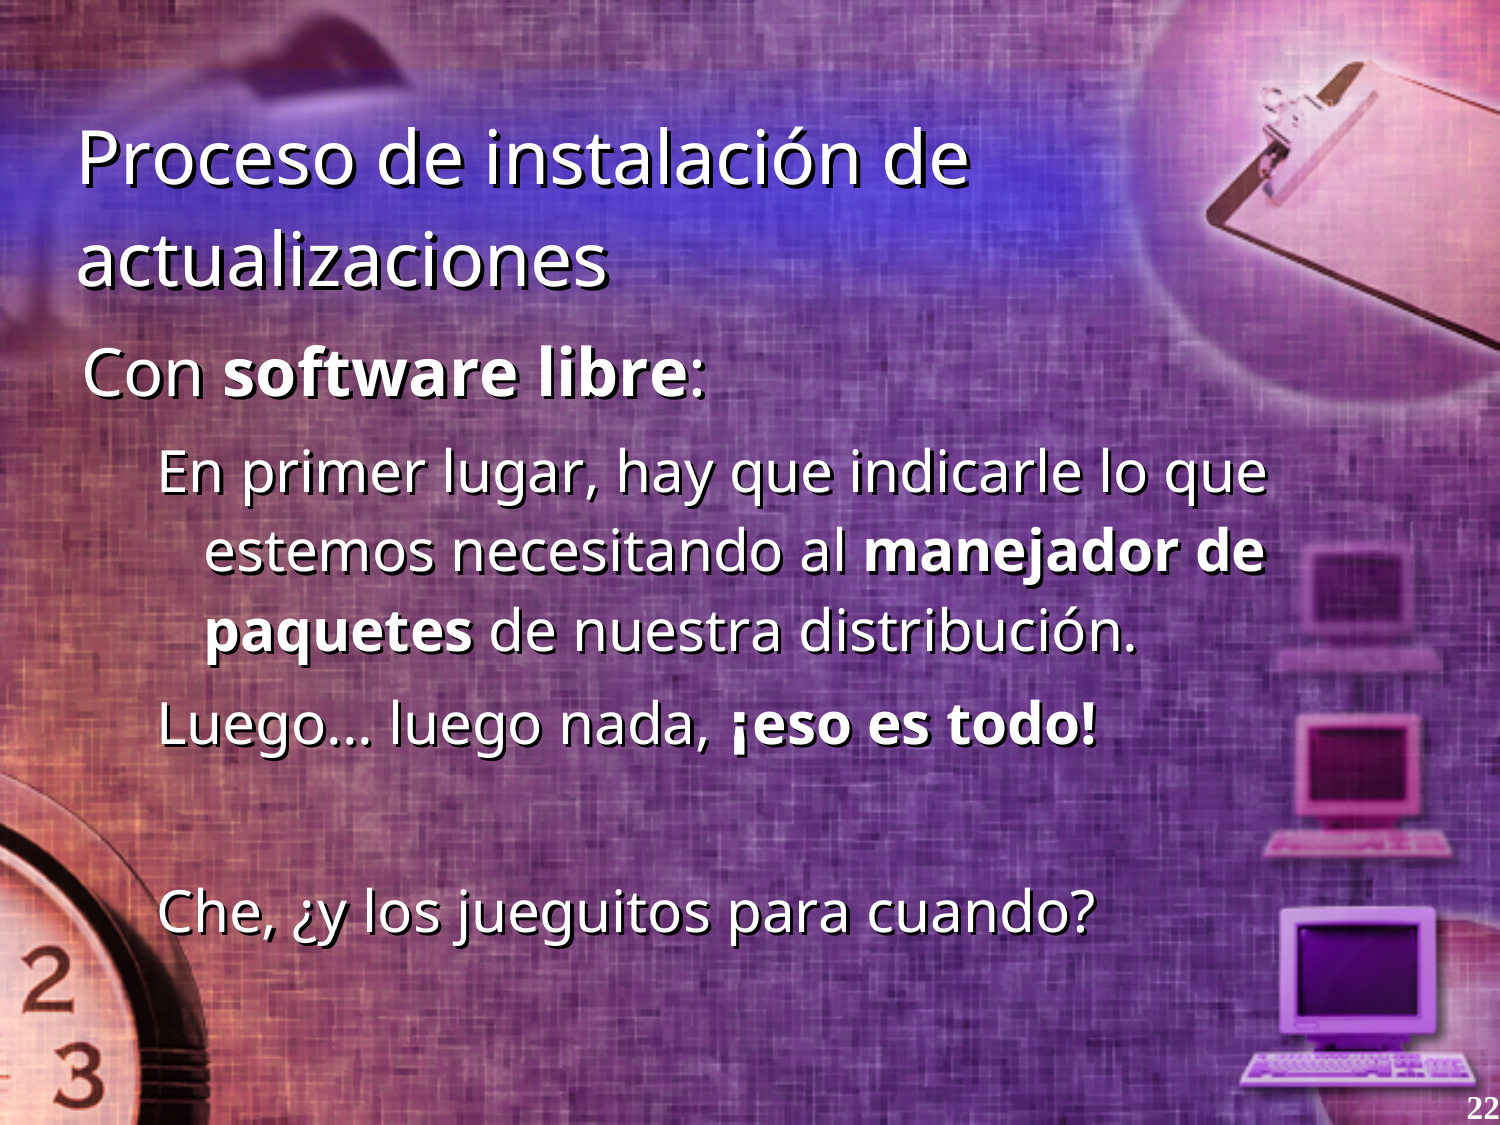

# Proceso de instalación de actualizaciones
Con software libre:
En primer lugar, hay que indicarle lo que estemos necesitando al manejador de paquetes de nuestra distribución.
Luego... luego nada, ¡eso es todo!
Che, ¿y los jueguitos para cuando?
22